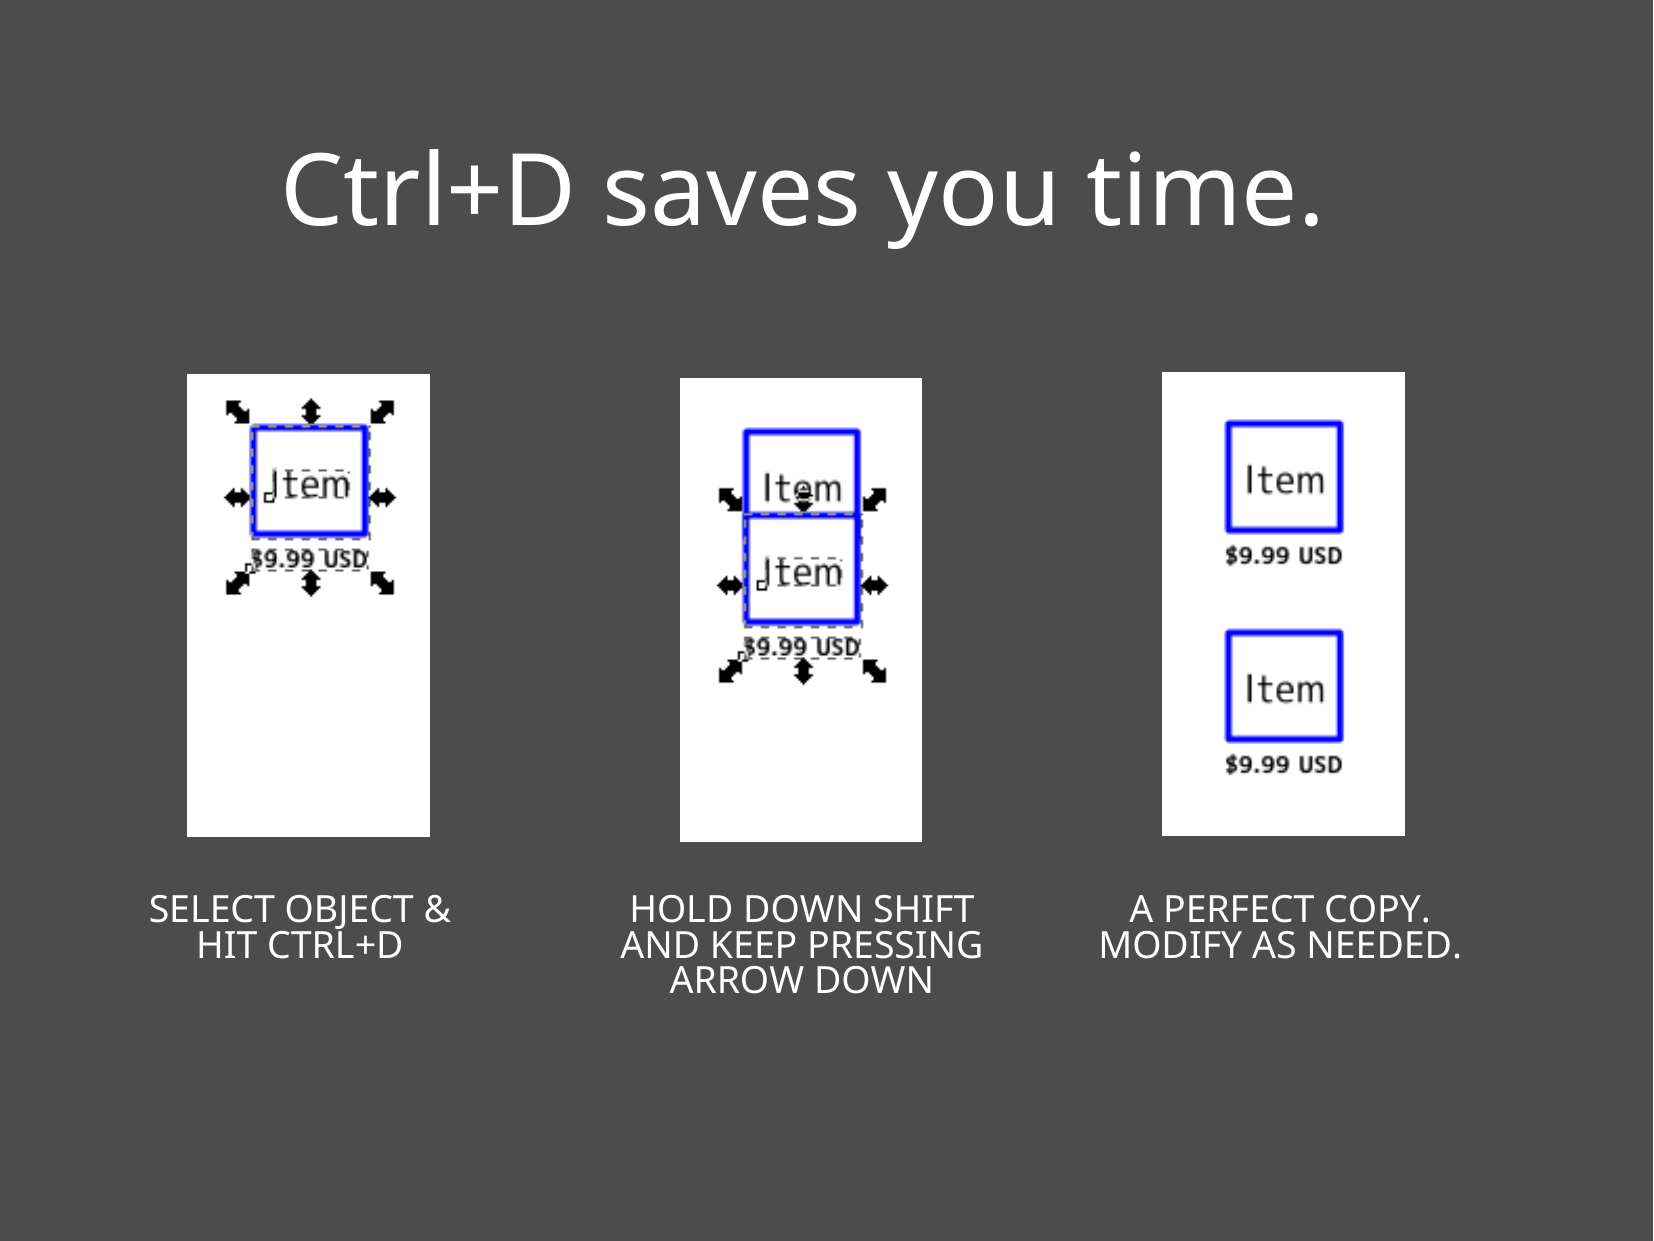

# Ctrl+D saves you time.
HOLD DOWN SHIFT
AND KEEP PRESSING
ARROW DOWN
SELECT OBJECT &
HIT CTRL+D
A PERFECT COPY.
MODIFY AS NEEDED.